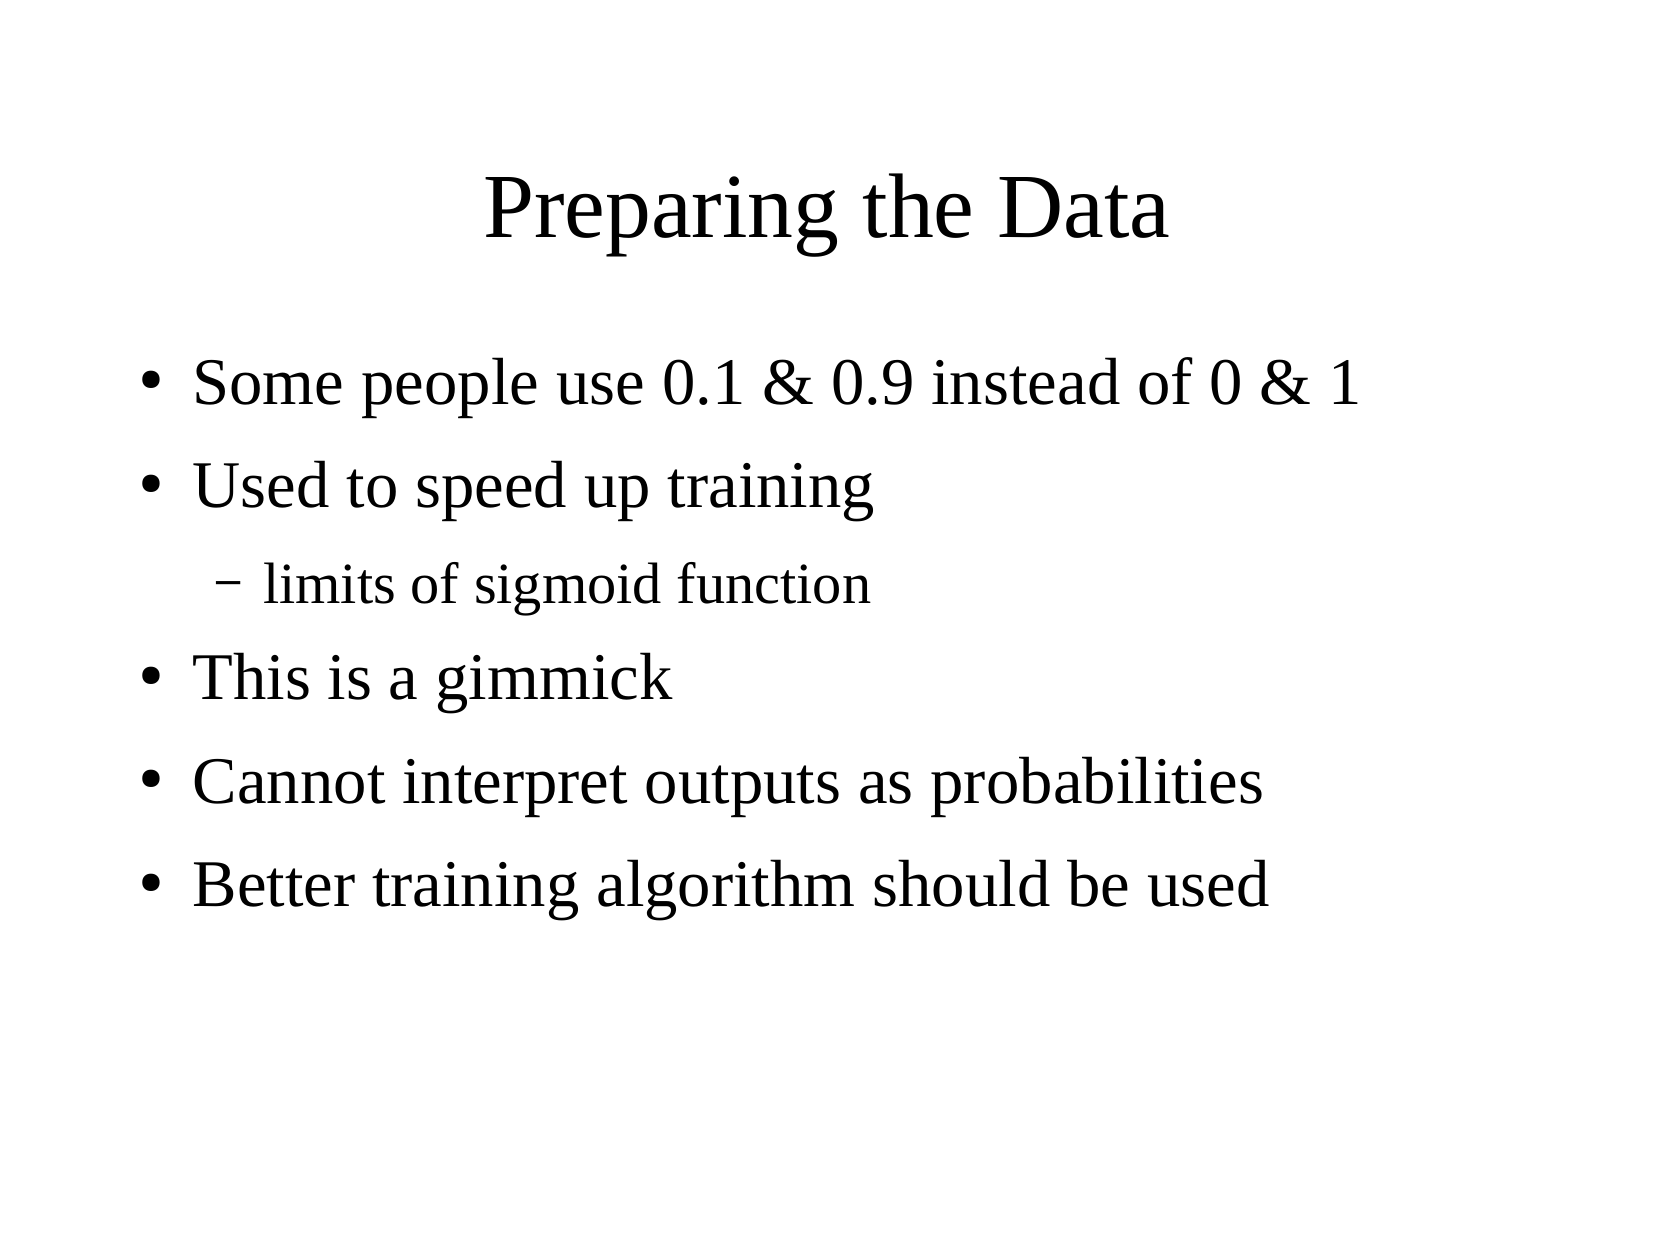

# Preparing the Data
Some people use 0.1 & 0.9 instead of 0 & 1
Used to speed up training
limits of sigmoid function
This is a gimmick
Cannot interpret outputs as probabilities
Better training algorithm should be used